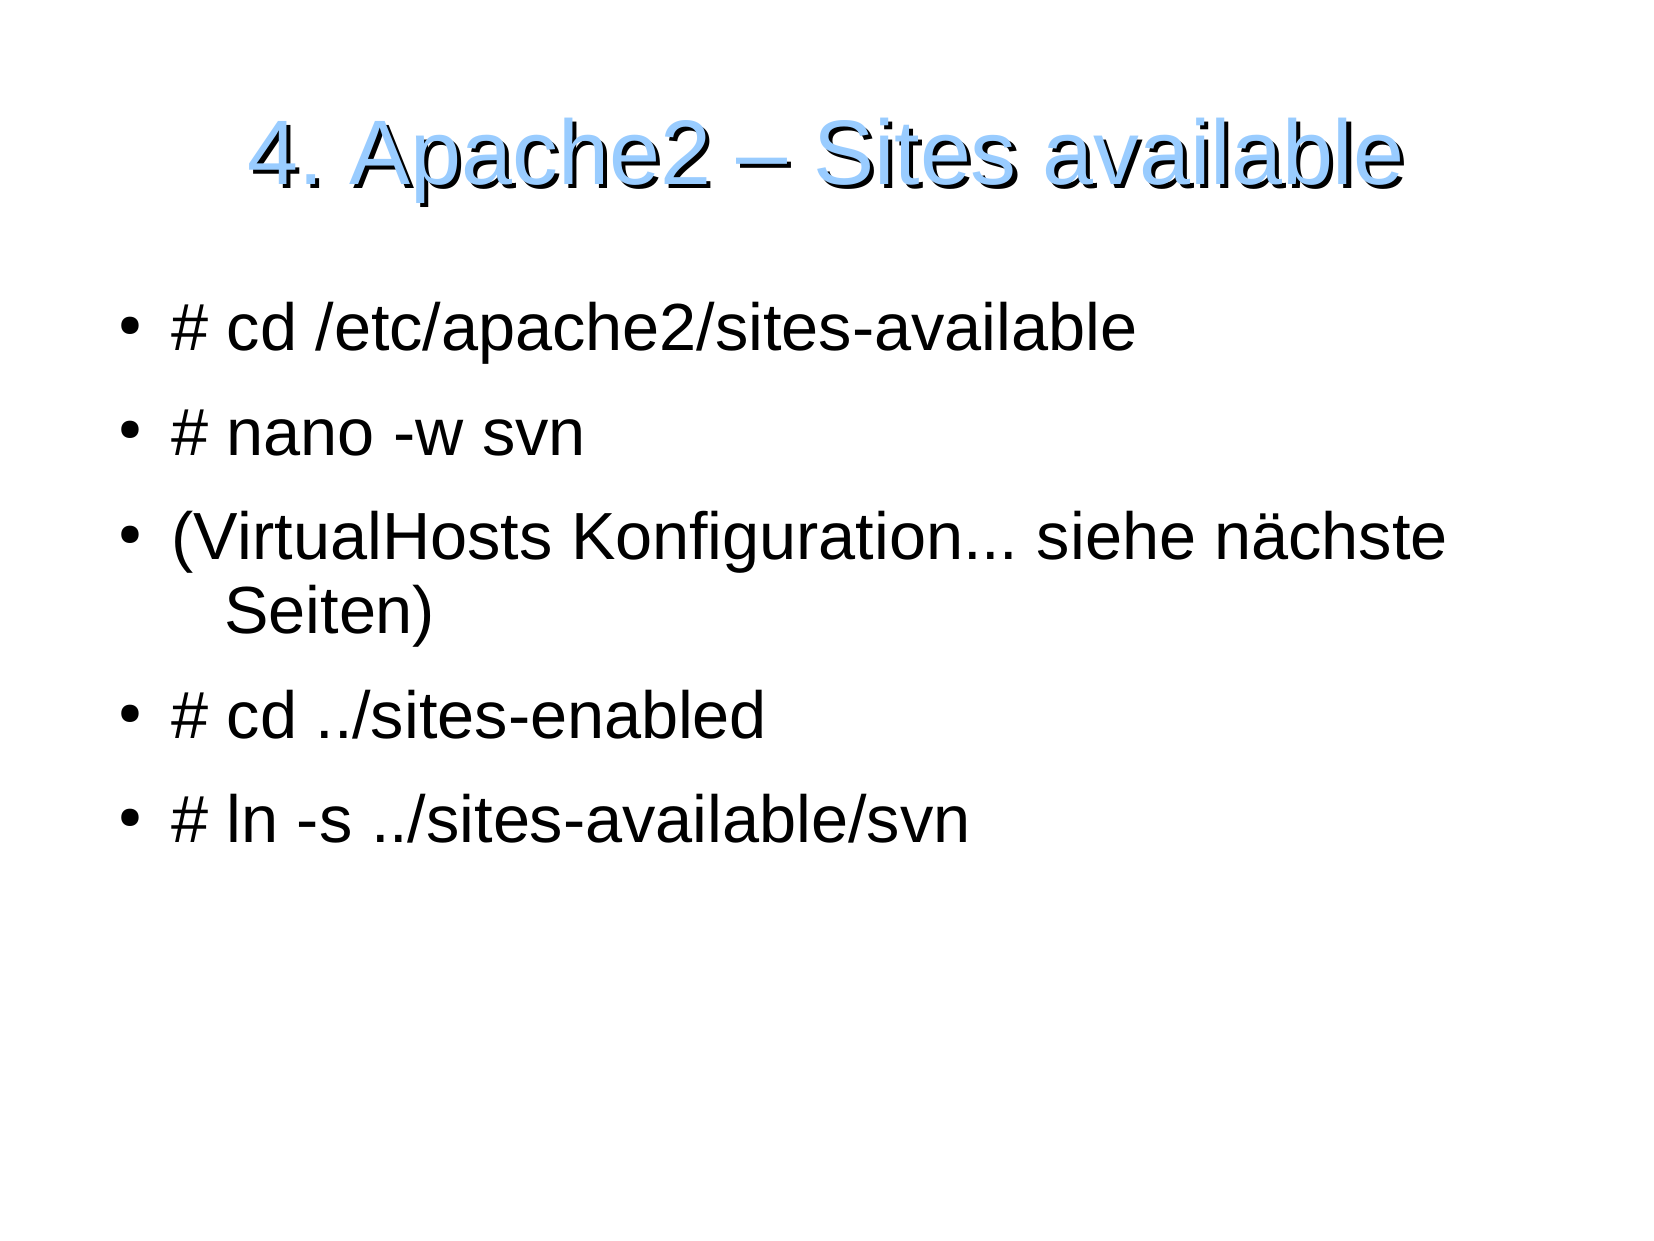

# 4. Apache2 – Sites available
# cd /etc/apache2/sites-available
# nano -w svn
(VirtualHosts Konfiguration... siehe nächste Seiten)
# cd ../sites-enabled
# ln -s ../sites-available/svn